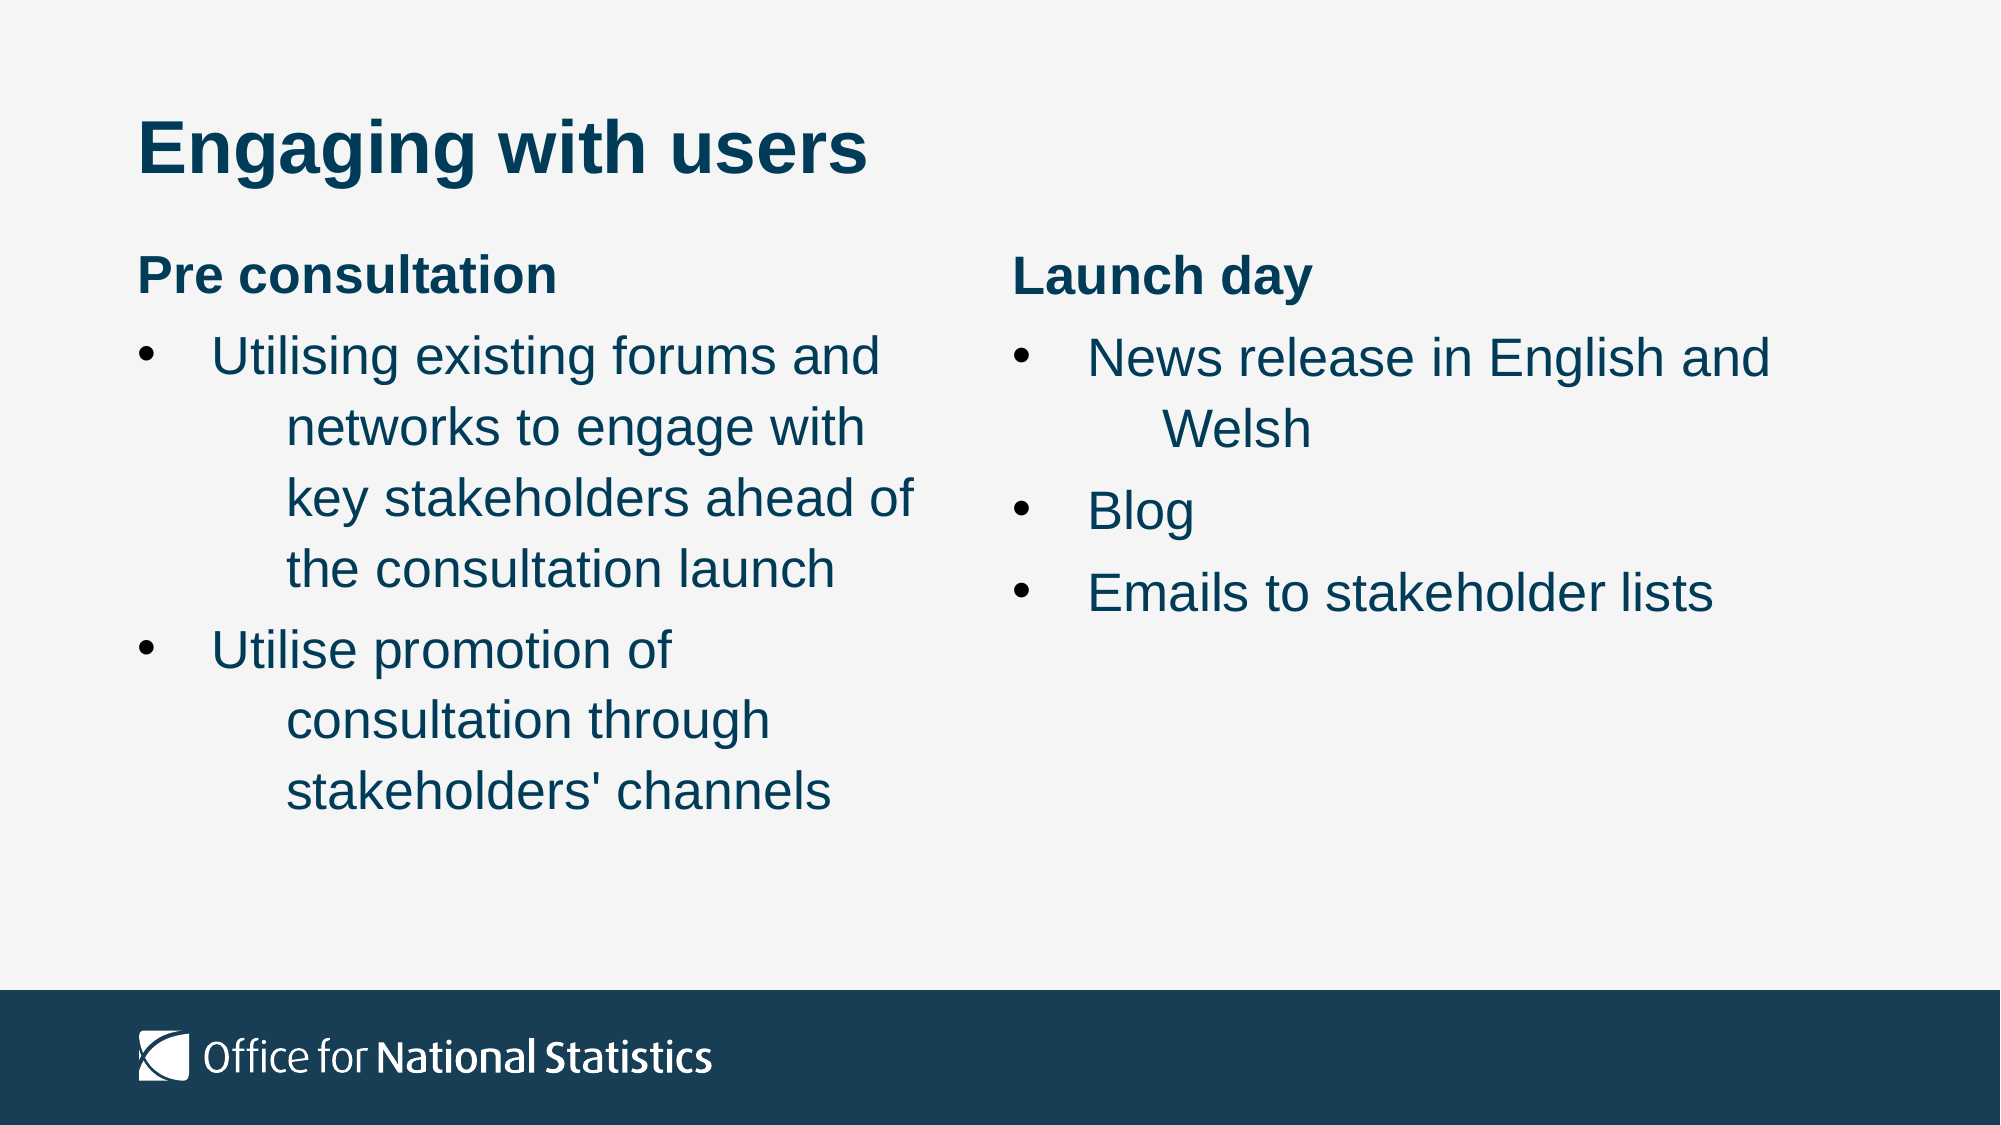

# Engaging with users
Pre consultation
Utilising existing forums and networks to engage with key stakeholders ahead of the consultation launch
Utilise promotion of consultation through stakeholders' channels
Launch day
News release in English and Welsh
Blog
Emails to stakeholder lists